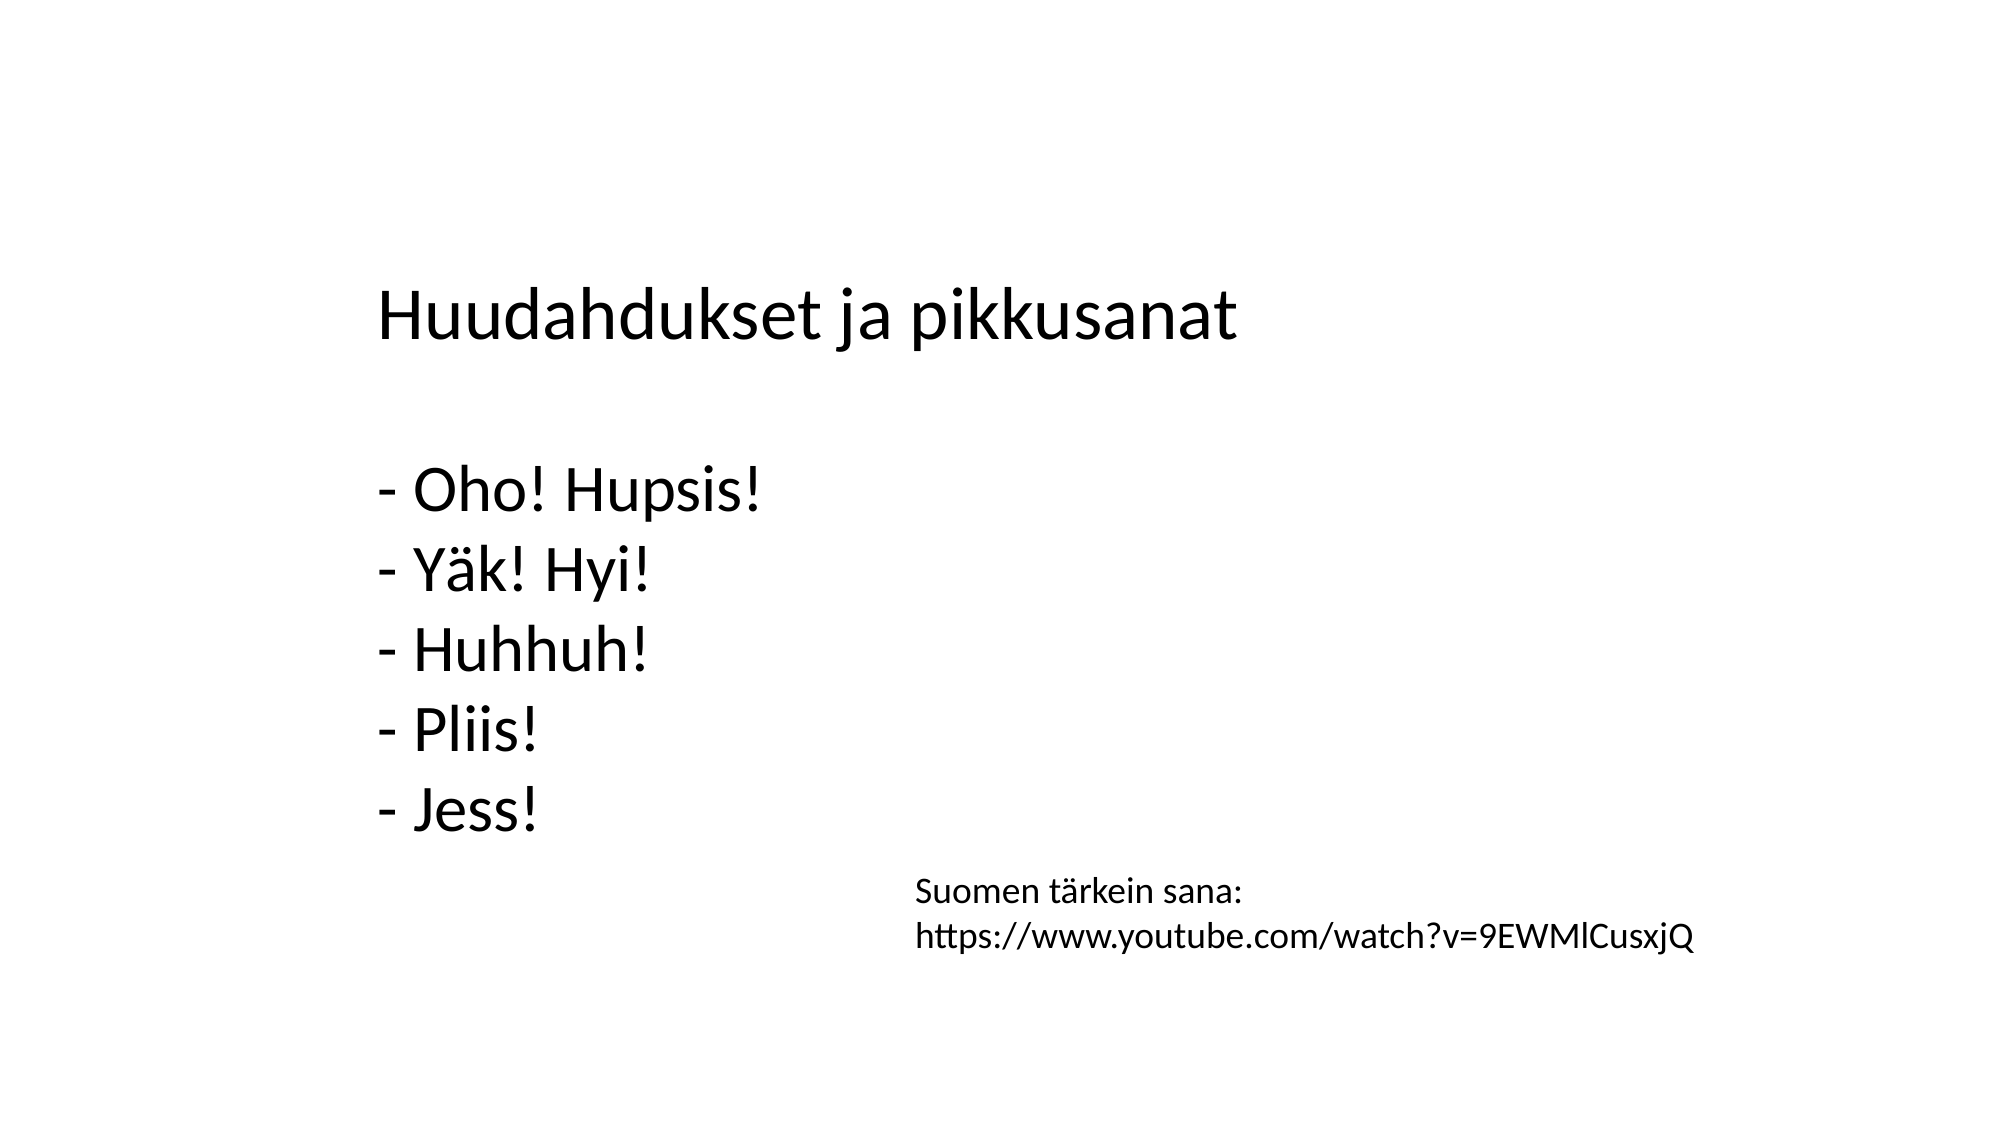

Huudahdukset ja pikkusanat
- Oho! Hupsis!
- Yäk! Hyi!
- Huhhuh!
- Pliis!
- Jess!
Suomen tärkein sana:
https://www.youtube.com/watch?v=9EWMlCusxjQ